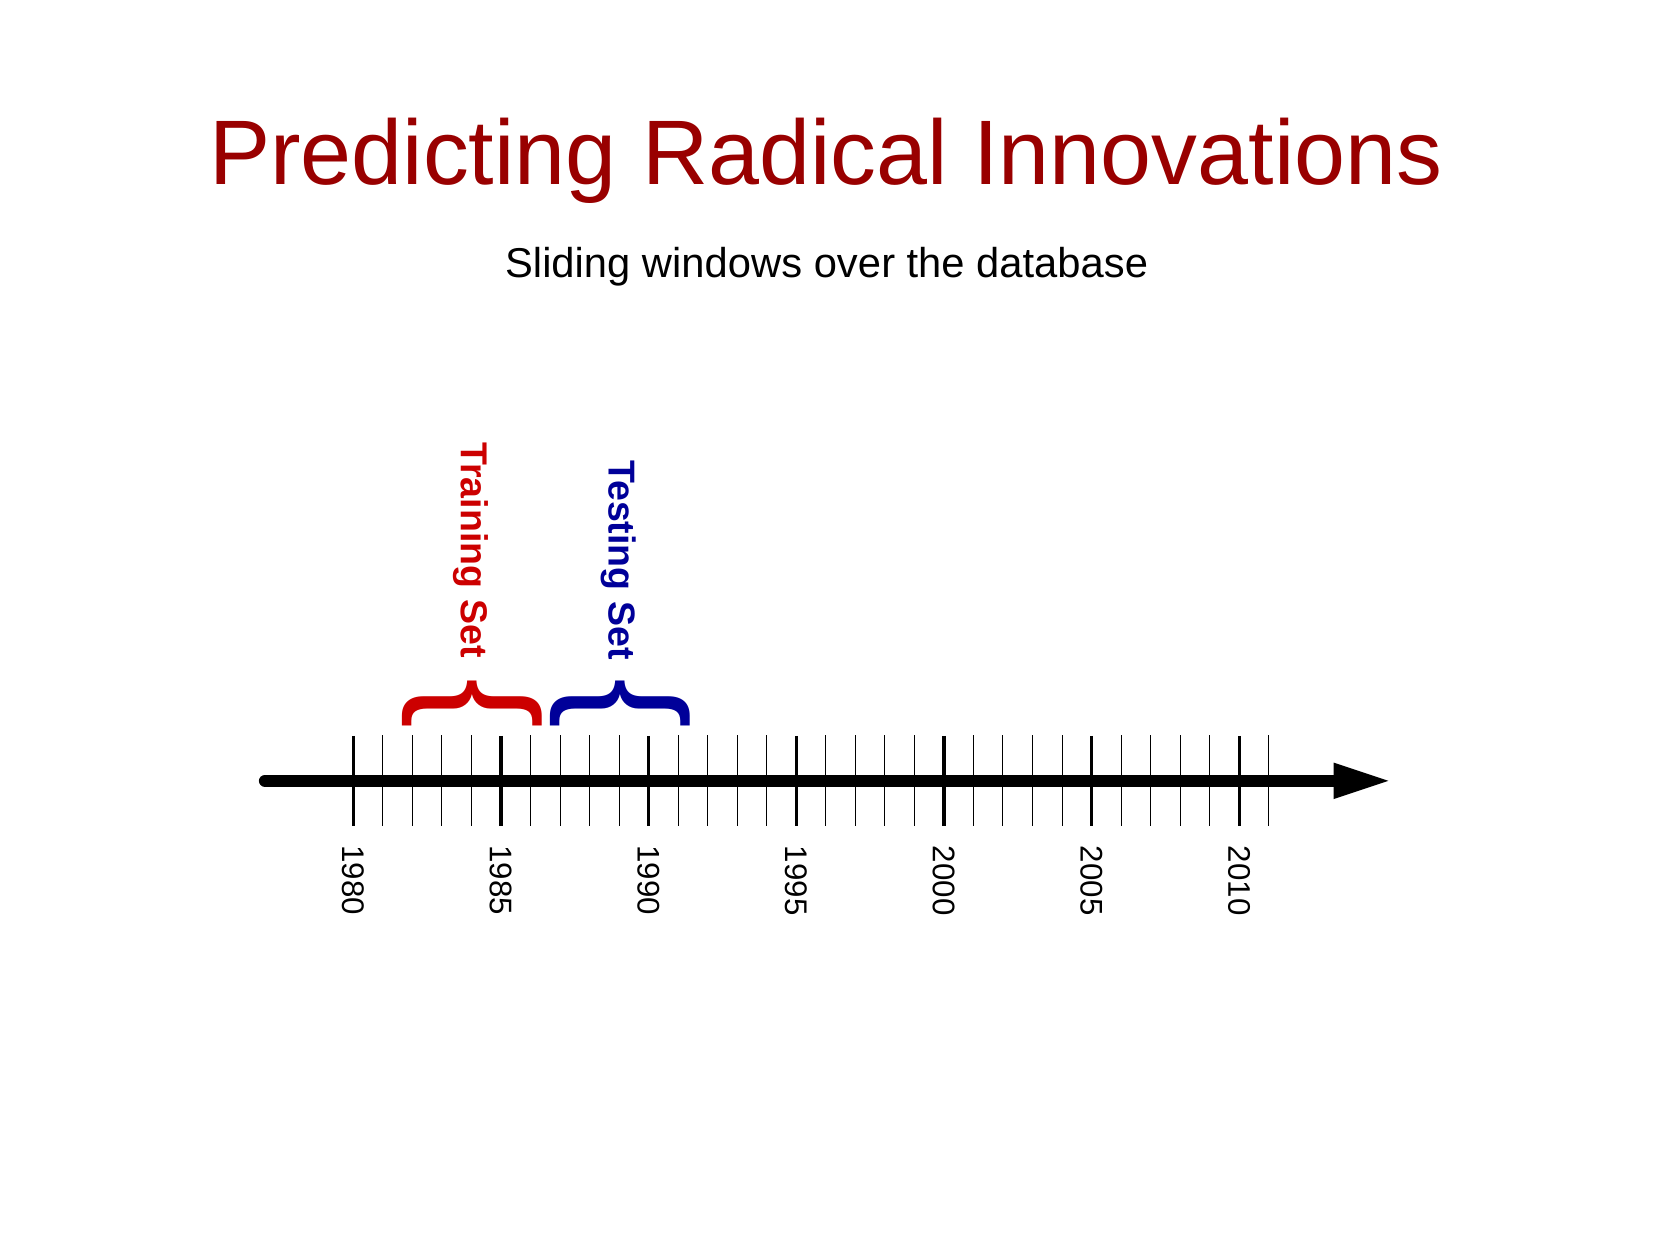

# Predicting Radical Innovations
Sliding windows over the database
Training Set
Testing Set
{
{
1980
1985
1990
1995
2000
2005
2010